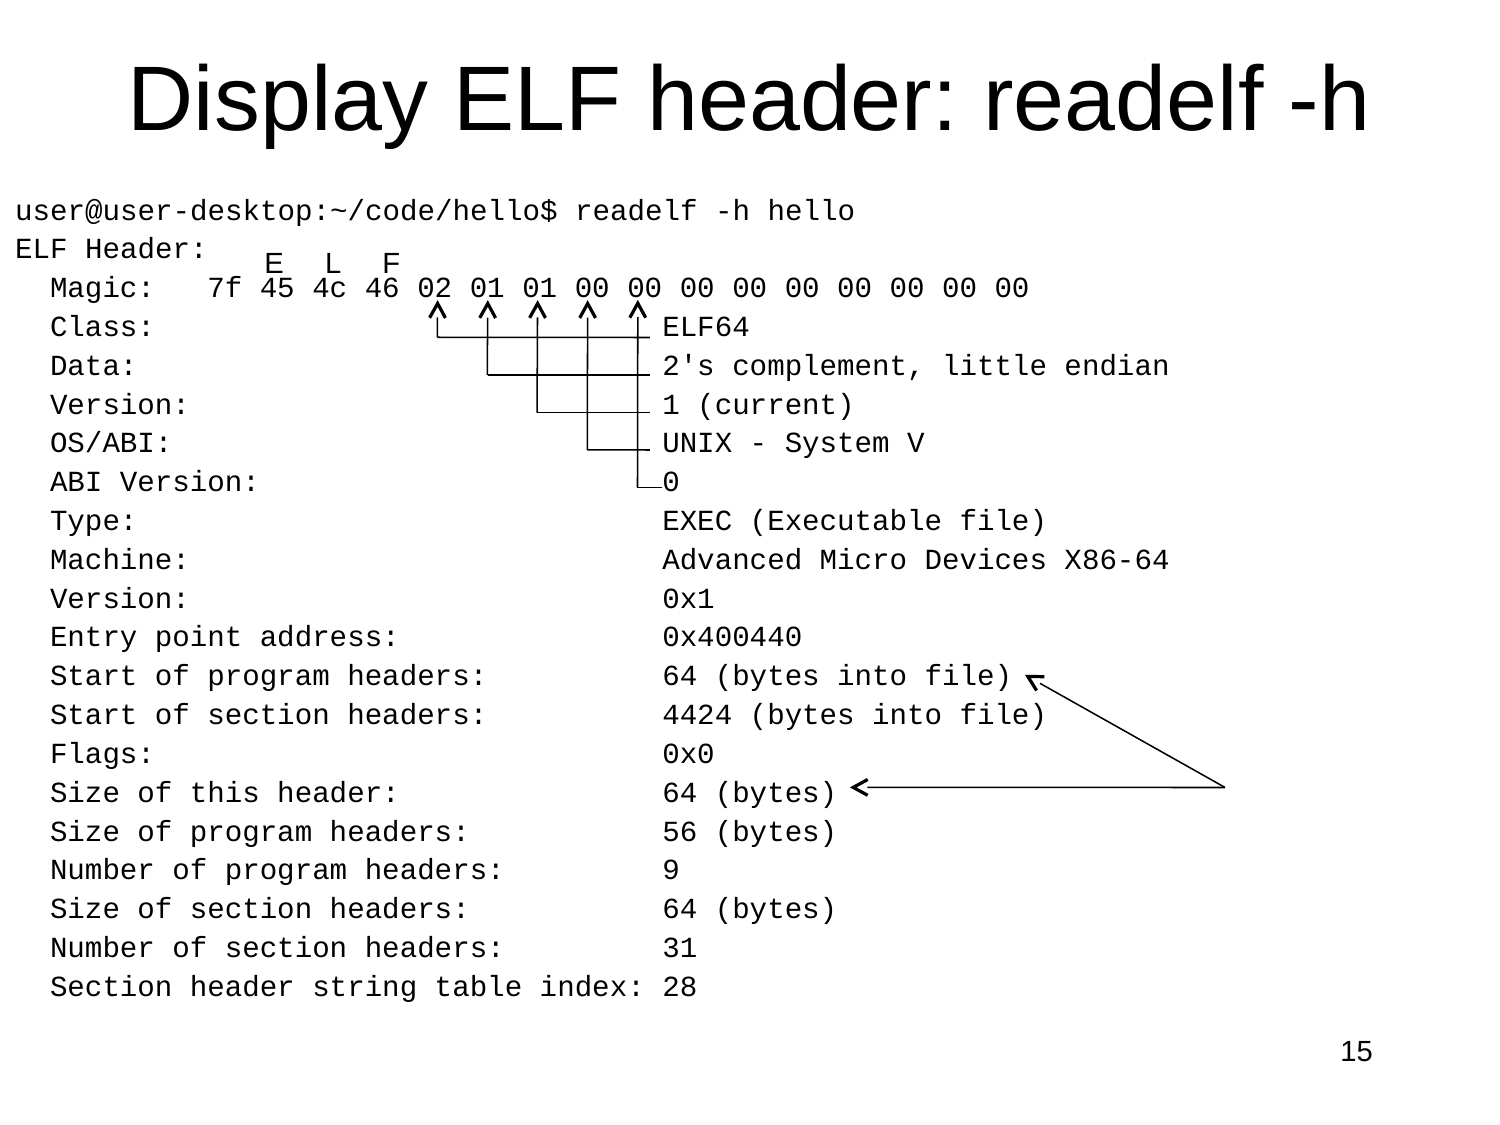

# Display ELF header: readelf -h
user@user-desktop:~/code/hello$ readelf -h hello
ELF Header:
 Magic: 7f 45 4c 46 02 01 01 00 00 00 00 00 00 00 00 00
 Class: ELF64
 Data: 2's complement, little endian
 Version: 1 (current)
 OS/ABI: UNIX - System V
 ABI Version: 0
 Type: EXEC (Executable file)
 Machine: Advanced Micro Devices X86-64
 Version: 0x1
 Entry point address: 0x400440
 Start of program headers: 64 (bytes into file)
 Start of section headers: 4424 (bytes into file)
 Flags: 0x0
 Size of this header: 64 (bytes)
 Size of program headers: 56 (bytes)
 Number of program headers: 9
 Size of section headers: 64 (bytes)
 Number of section headers: 31
 Section header string table index: 28
E L F